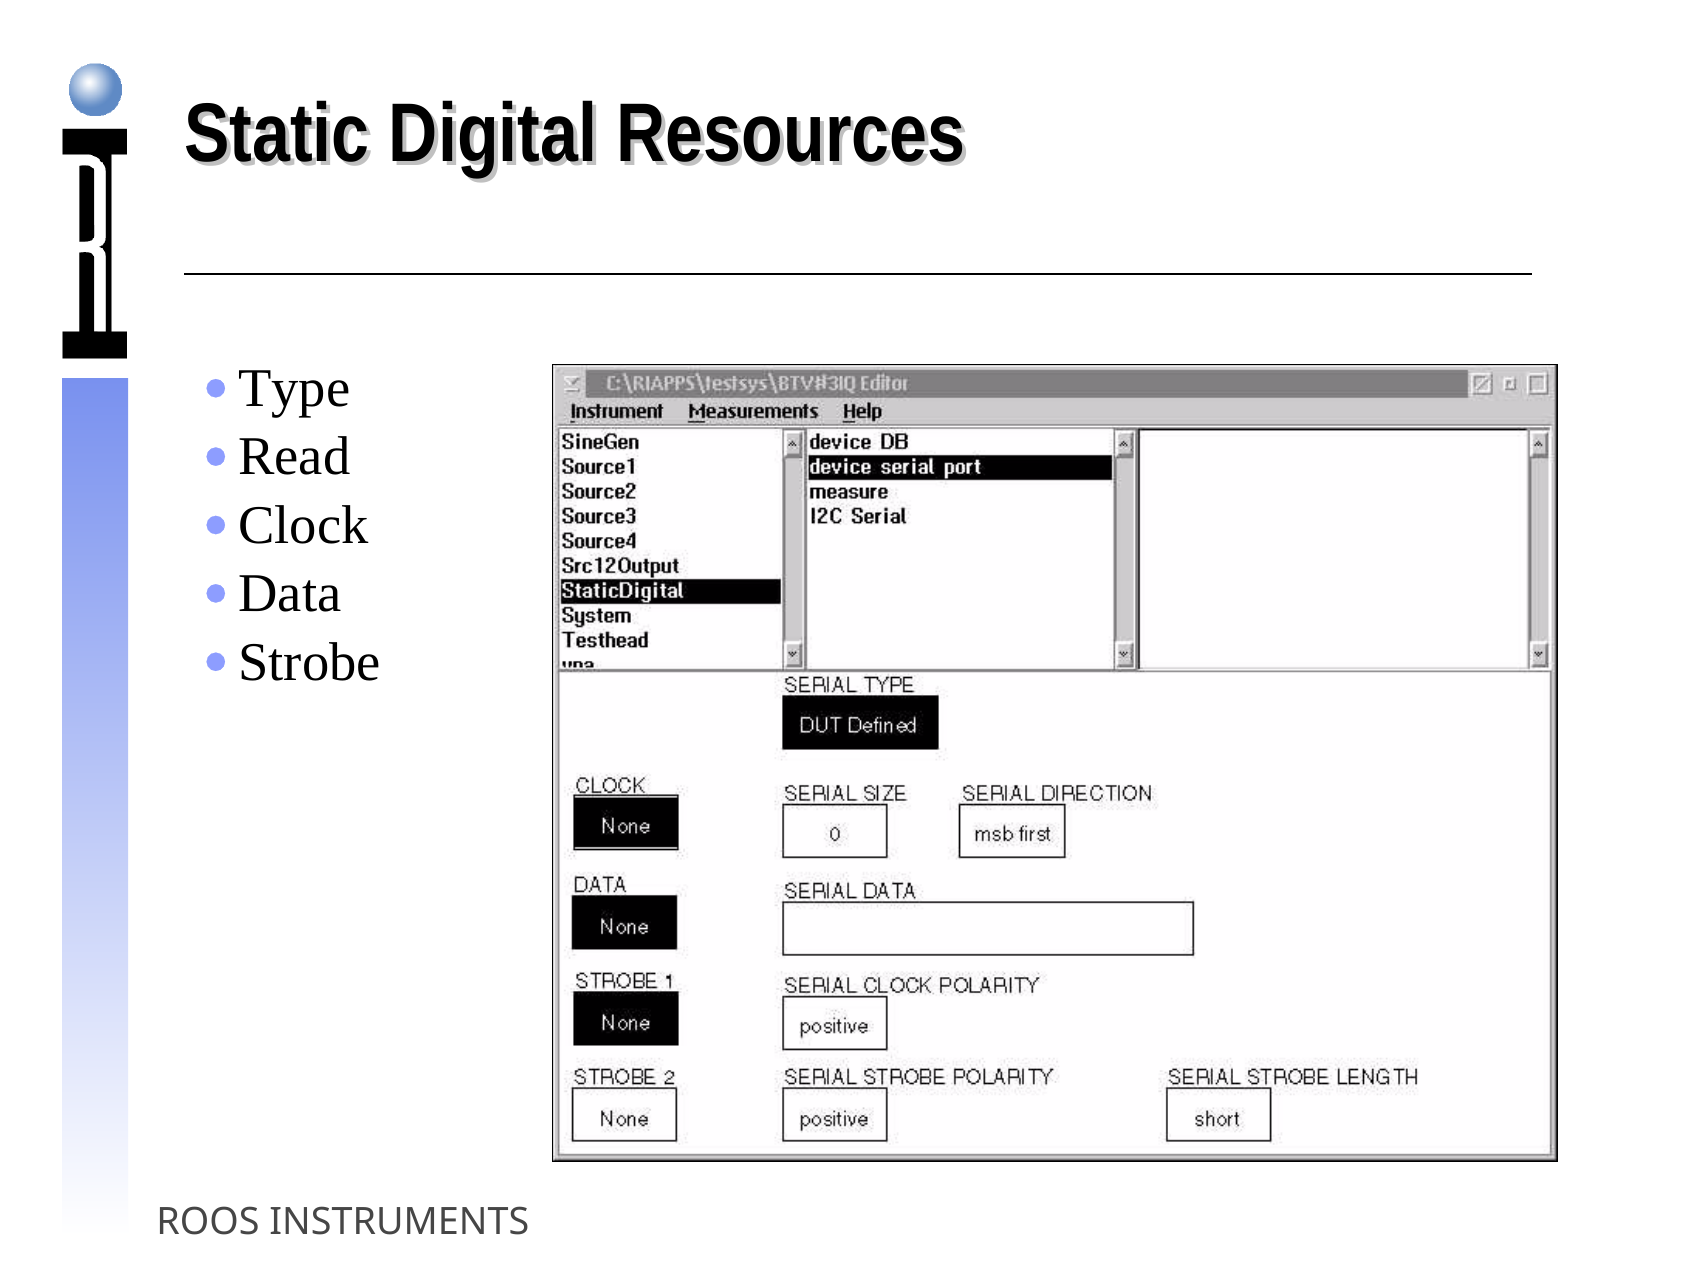

Static Digital Resources
Type
Read
Clock
Data
Strobe